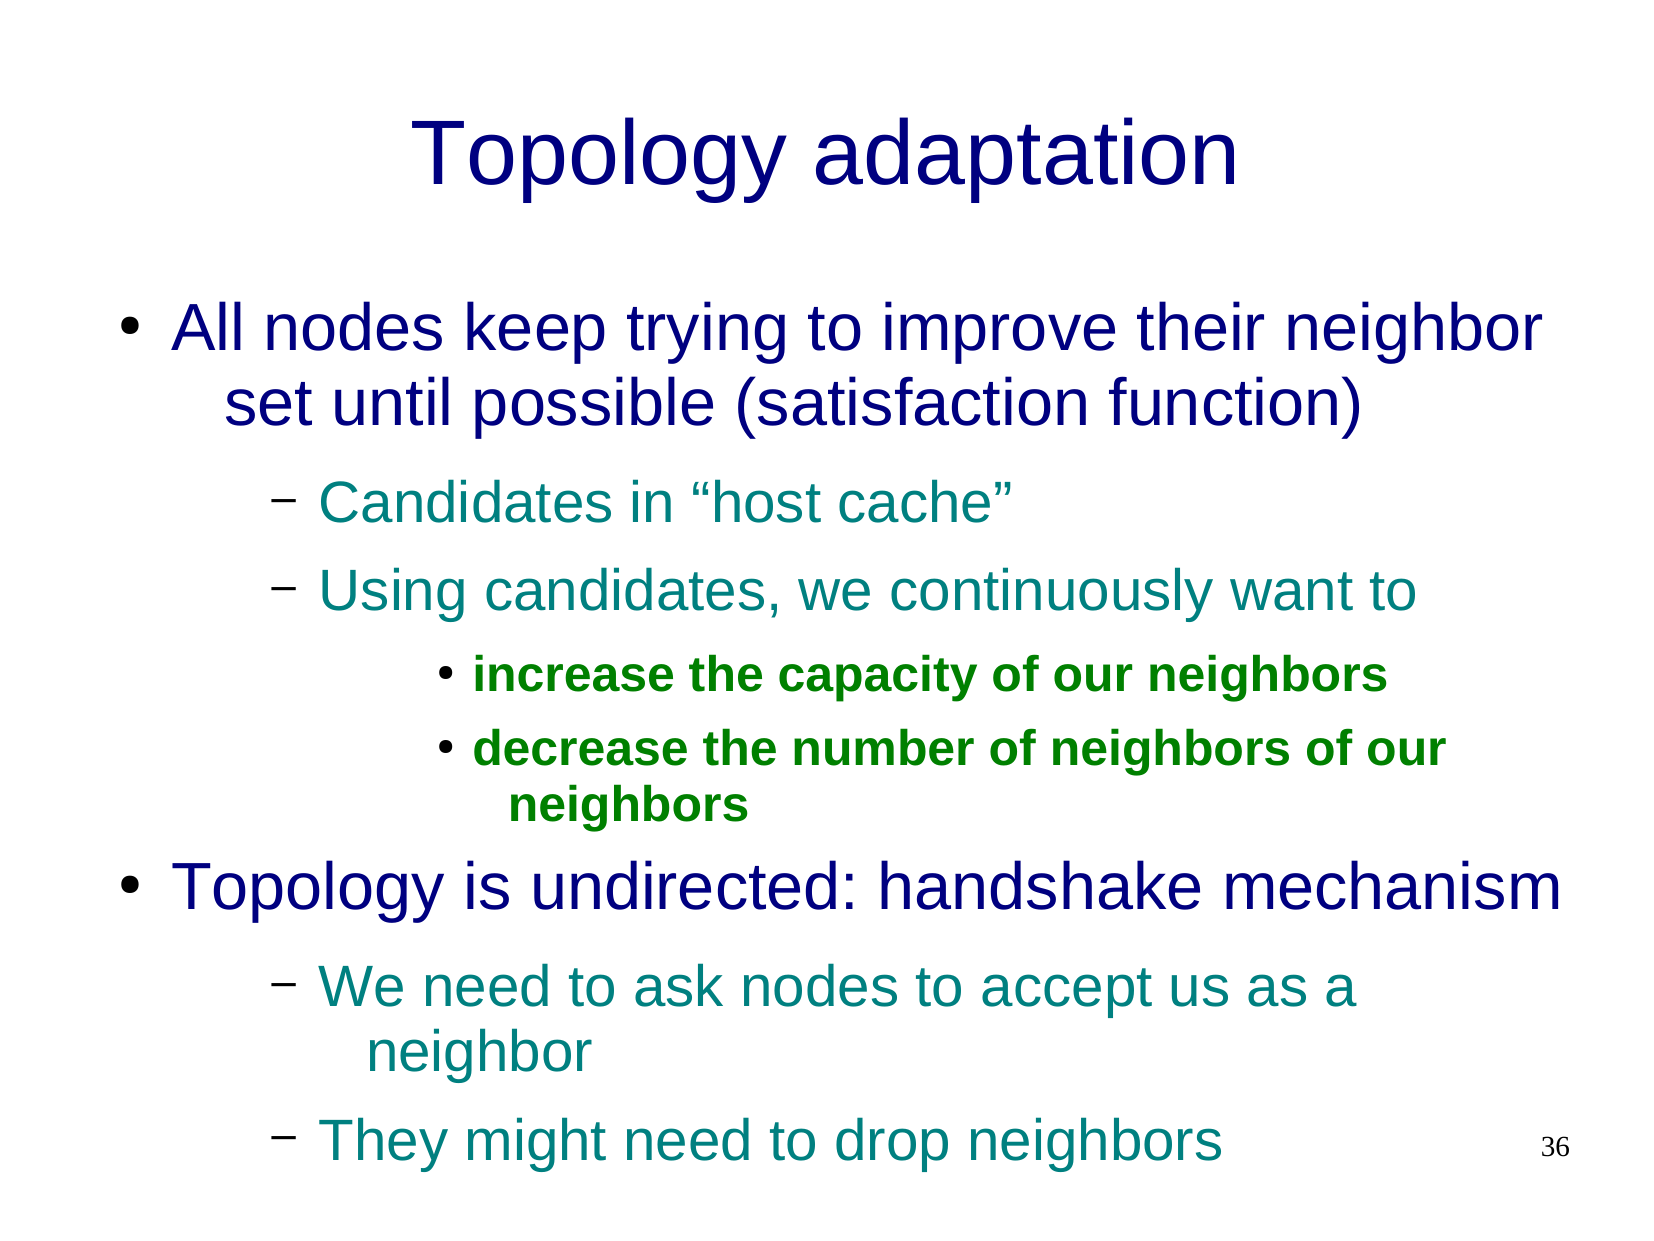

# Topology adaptation
All nodes keep trying to improve their neighbor set until possible (satisfaction function)
Candidates in “host cache”
Using candidates, we continuously want to
increase the capacity of our neighbors
decrease the number of neighbors of our neighbors
Topology is undirected: handshake mechanism
We need to ask nodes to accept us as a neighbor
They might need to drop neighbors
36